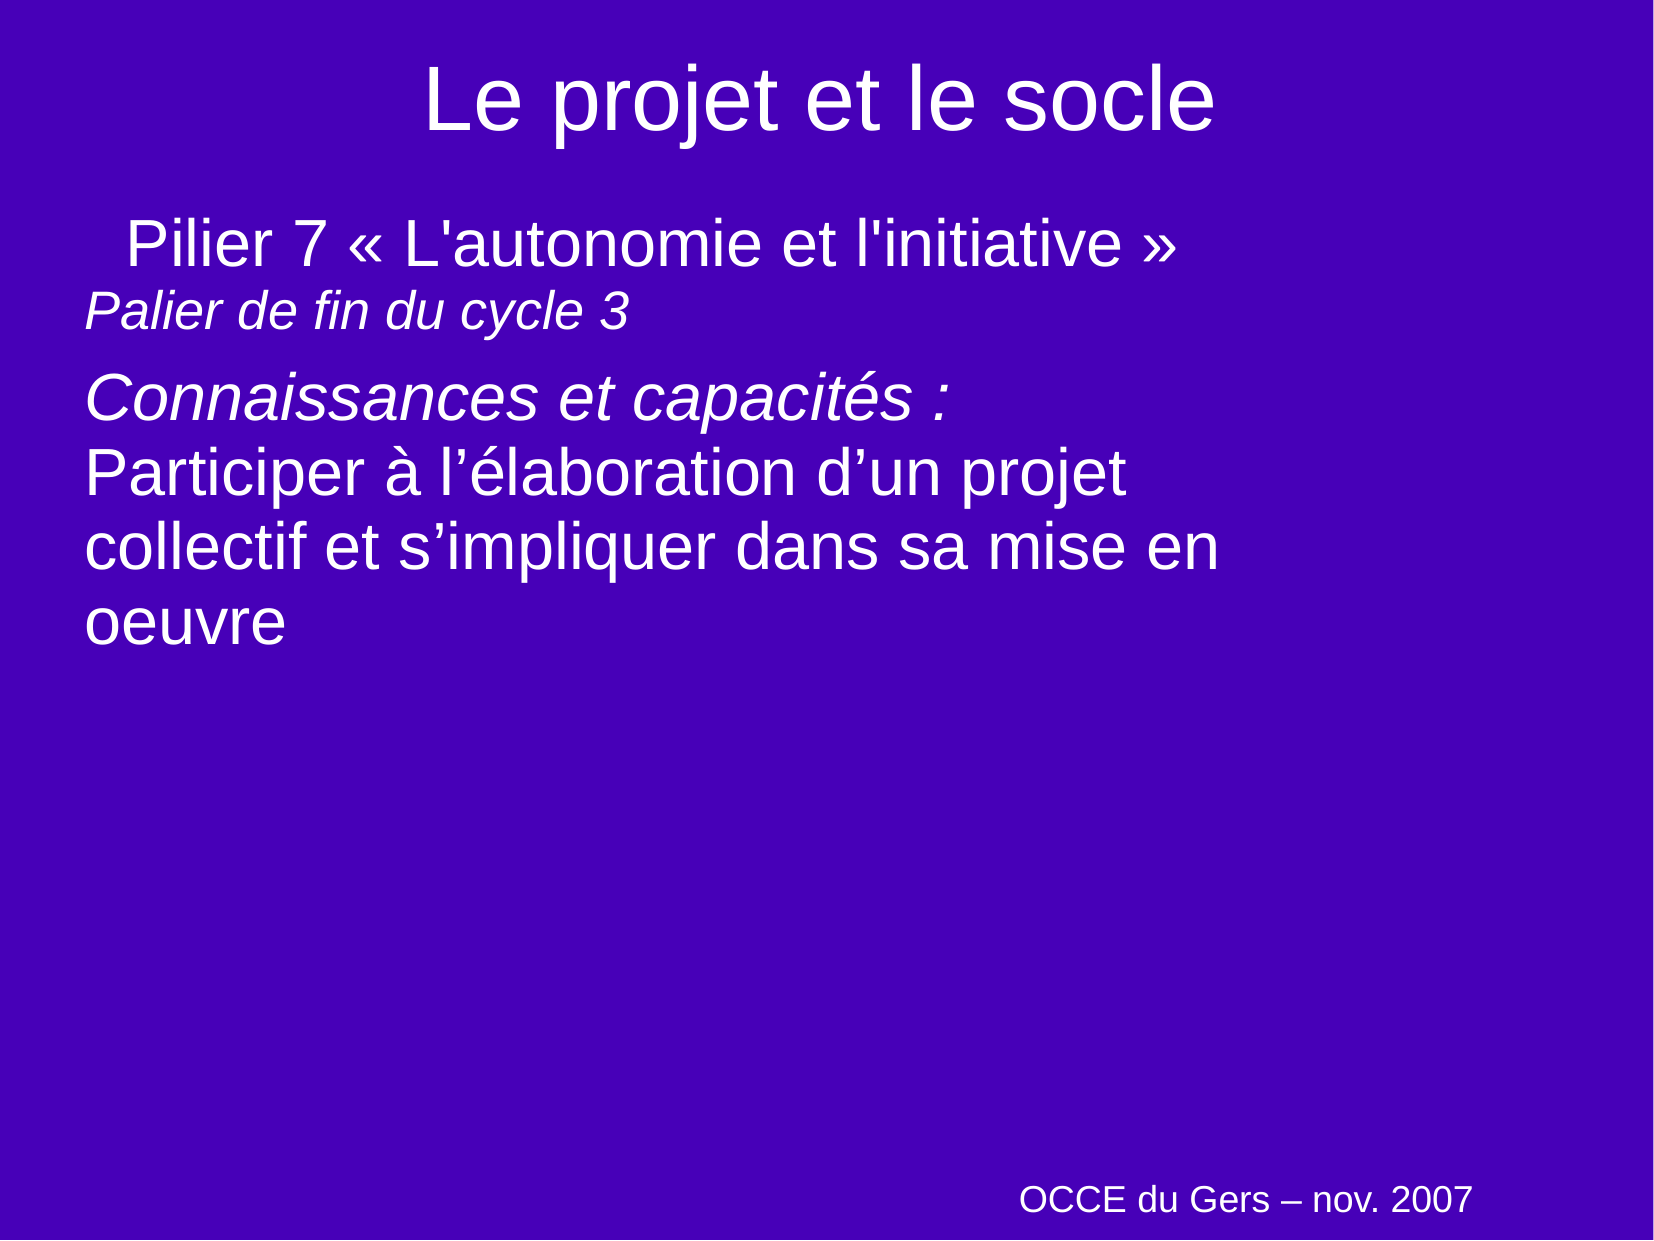

# Le projet et le socle
Pilier 7 « L'autonomie et l'initiative »
Palier de fin du cycle 3
Connaissances et capacités :
Participer à l’élaboration d’un projet
collectif et s’impliquer dans sa mise en
oeuvre
OCCE du Gers – nov. 2007